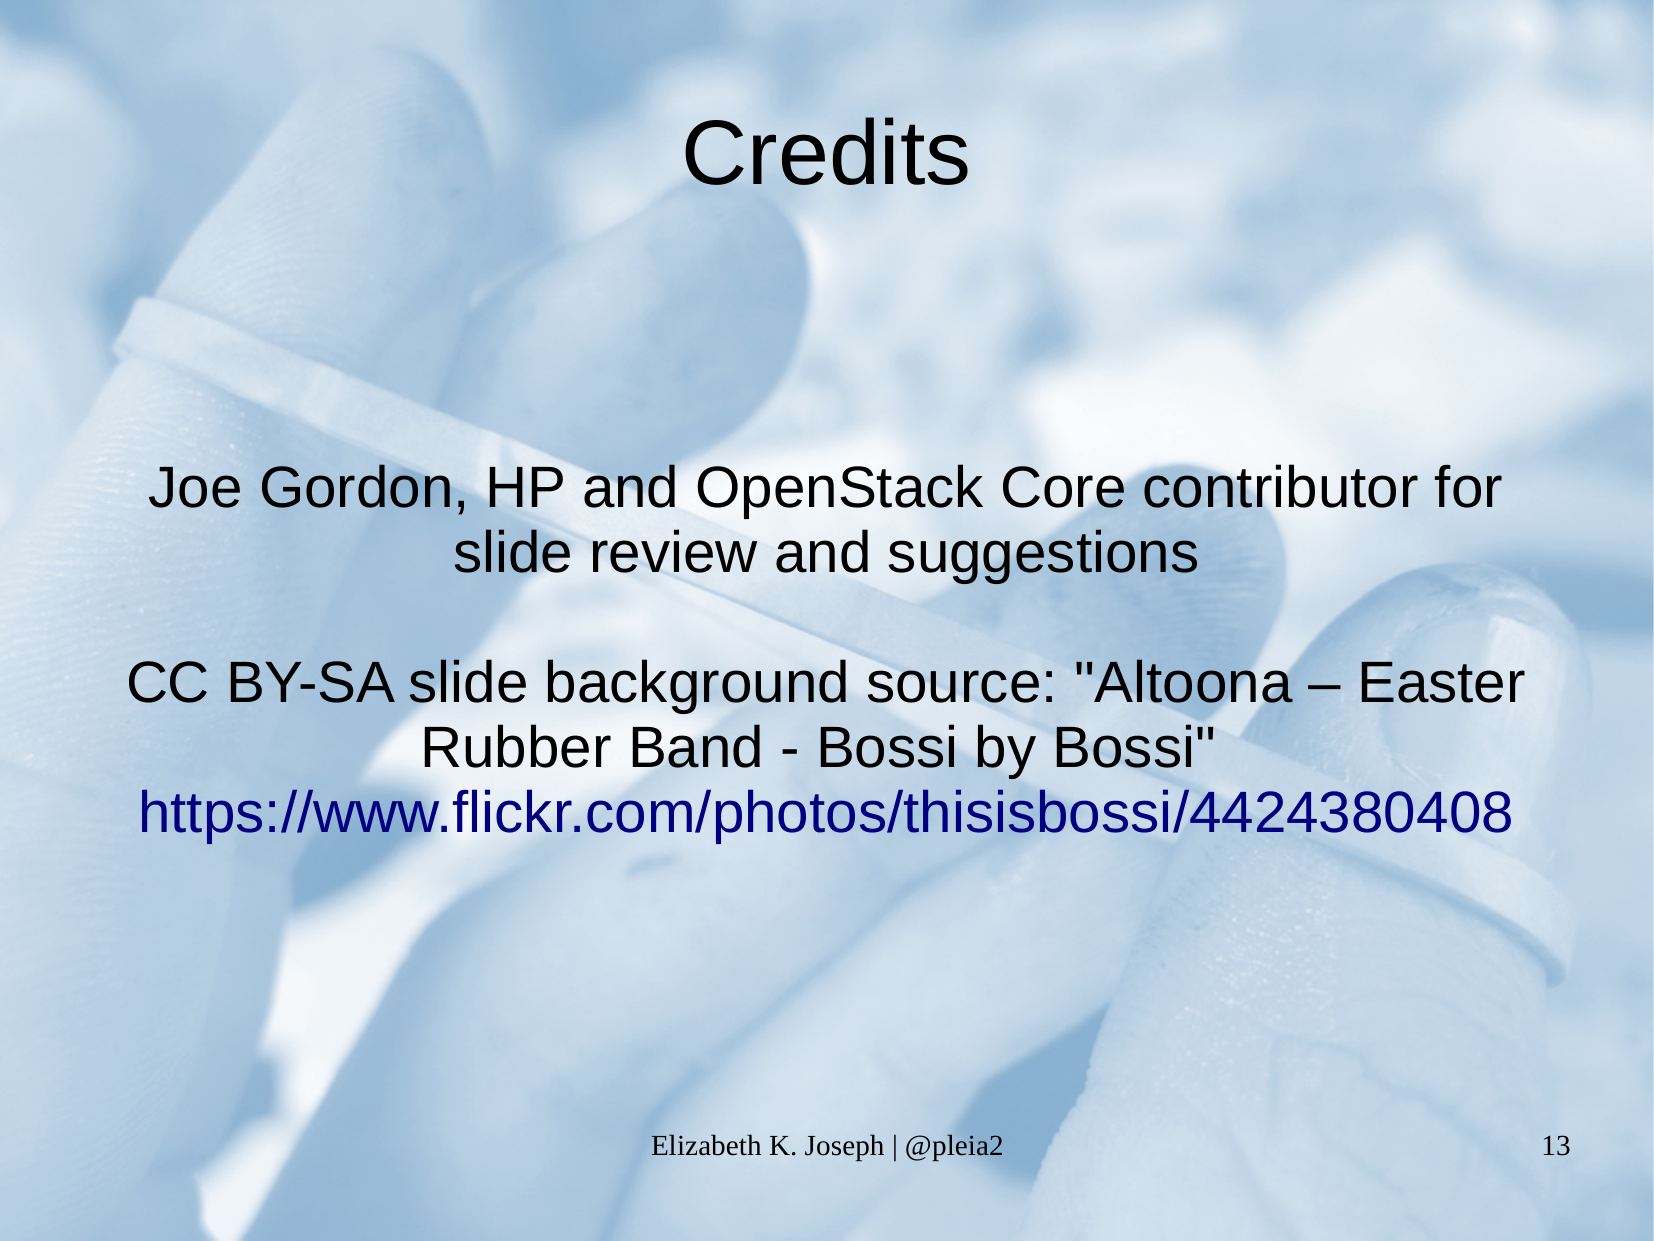

# Credits
Joe Gordon, HP and OpenStack Core contributor for slide review and suggestions
CC BY-SA slide background source: "Altoona – Easter Rubber Band - Bossi by Bossi" https://www.flickr.com/photos/thisisbossi/4424380408
Elizabeth K. Joseph | @pleia2
13